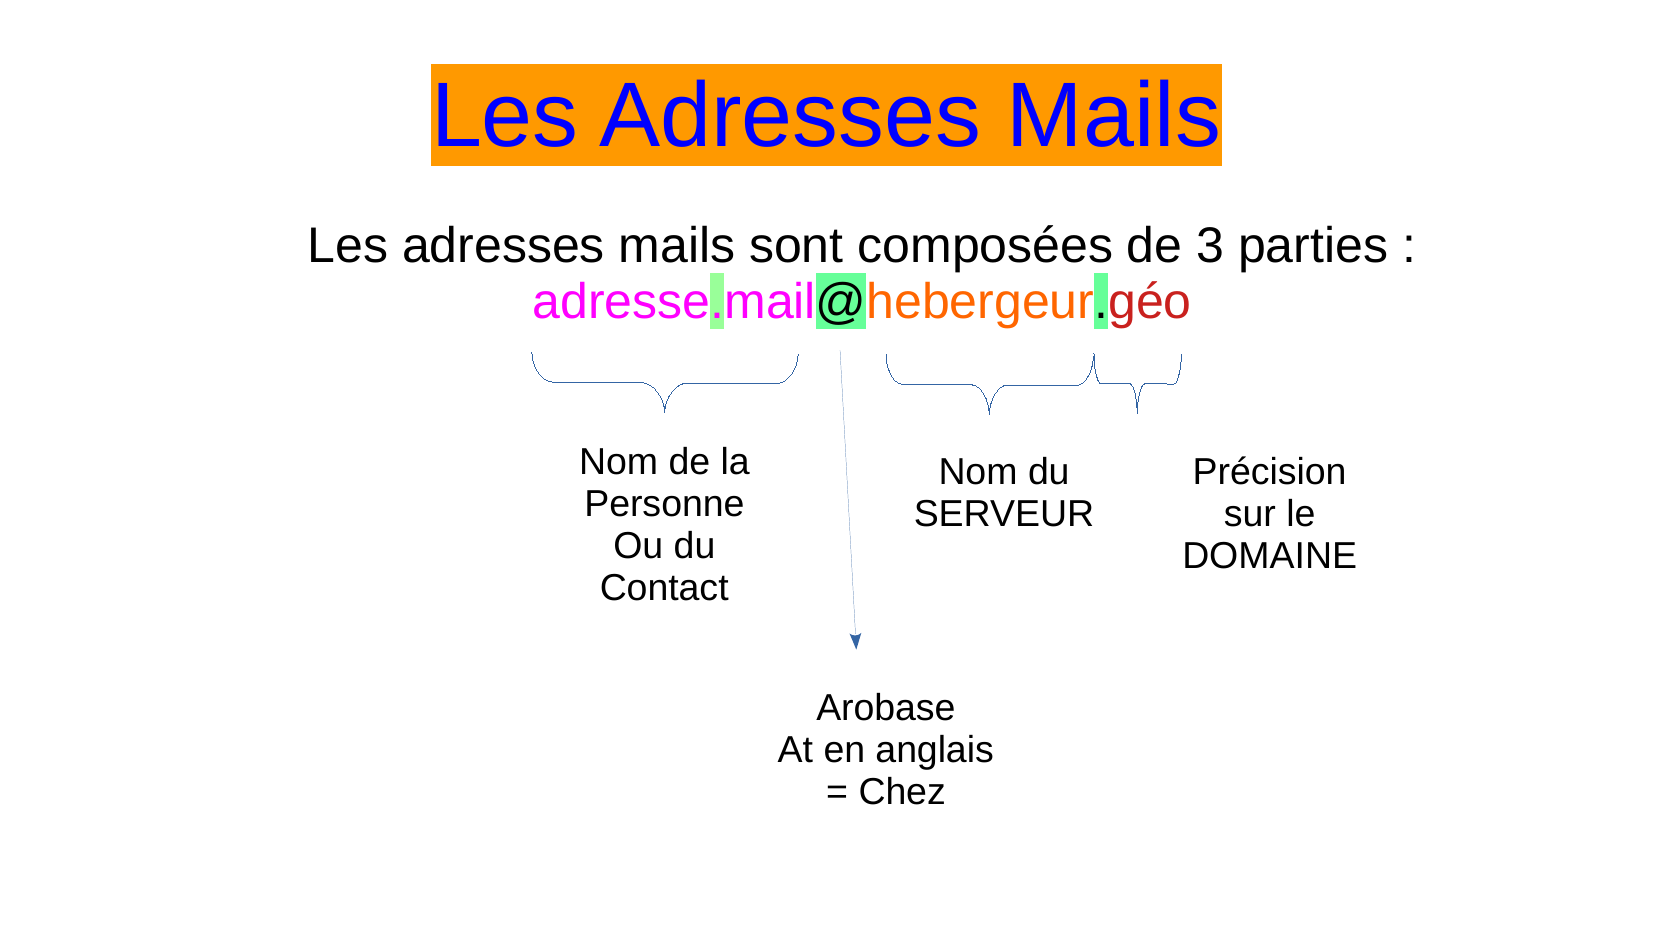

# Les Adresses Mails
Les adresses mails sont composées de 3 parties : adresse.mail@hebergeur.géo
Nom de la Personne
Ou du
Contact
Nom du
SERVEUR
Précision sur le DOMAINE
Arobase
At en anglais
= Chez